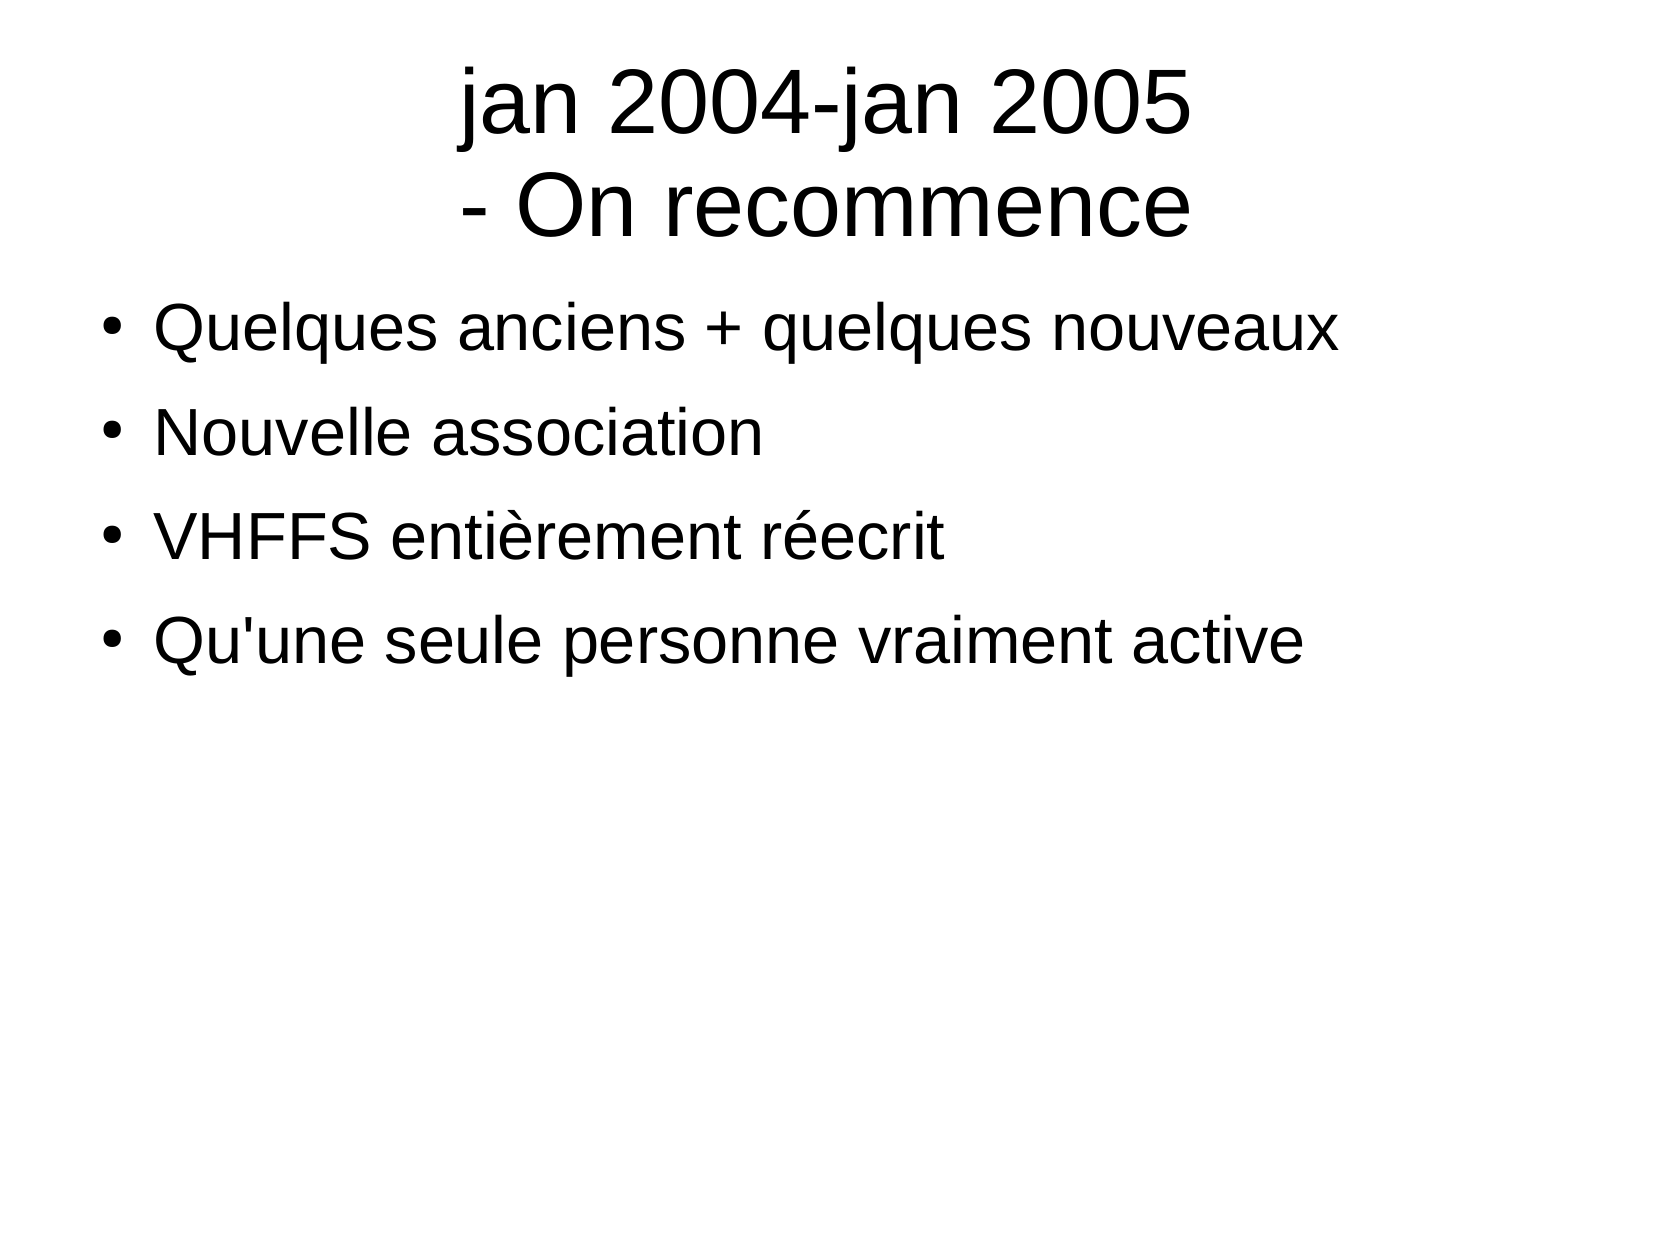

# jan 2004-jan 2005 - On recommence
Quelques anciens + quelques nouveaux
Nouvelle association
VHFFS entièrement réecrit
Qu'une seule personne vraiment active